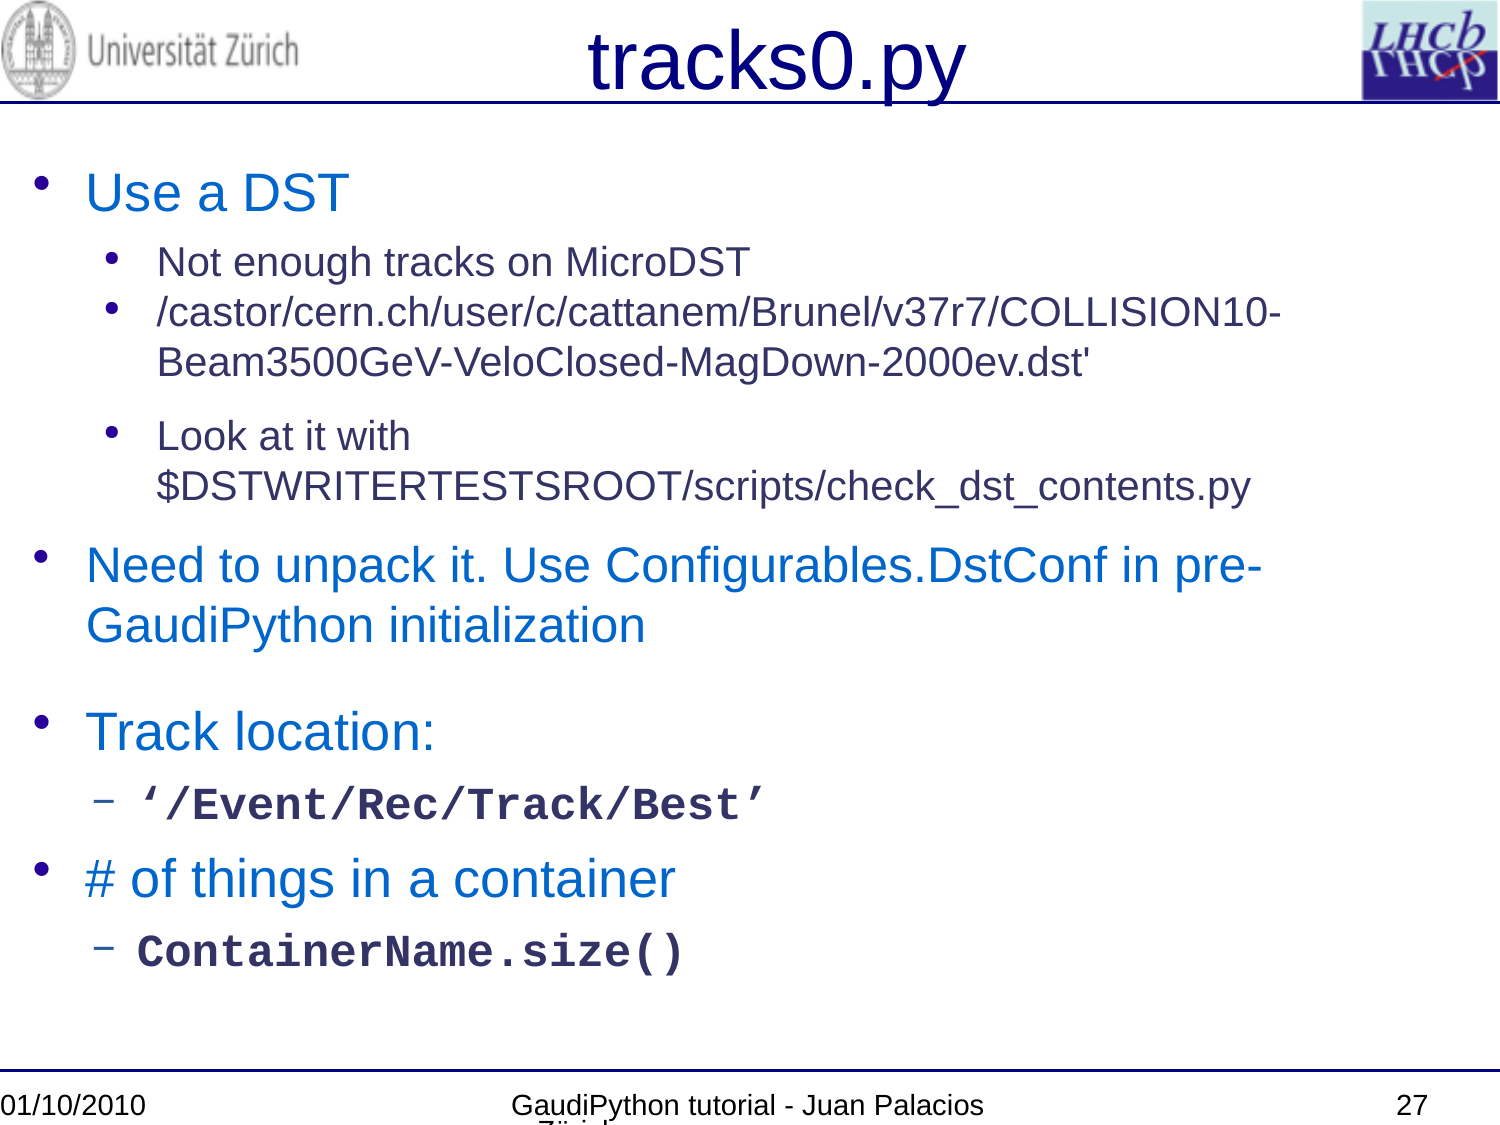

# tracks0.py
Use a DST
Not enough tracks on MicroDST
/castor/cern.ch/user/c/cattanem/Brunel/v37r7/COLLISION10-Beam3500GeV-VeloClosed-MagDown-2000ev.dst'
Look at it with $DSTWRITERTESTSROOT/scripts/check_dst_contents.py
Need to unpack it. Use Configurables.DstConf in pre-GaudiPython initialization
Track location:
‘/Event/Rec/Track/Best’
# of things in a container
ContainerName.size()
01/10/2010
GaudiPython tutorial - Juan Palacios - Zürich
27